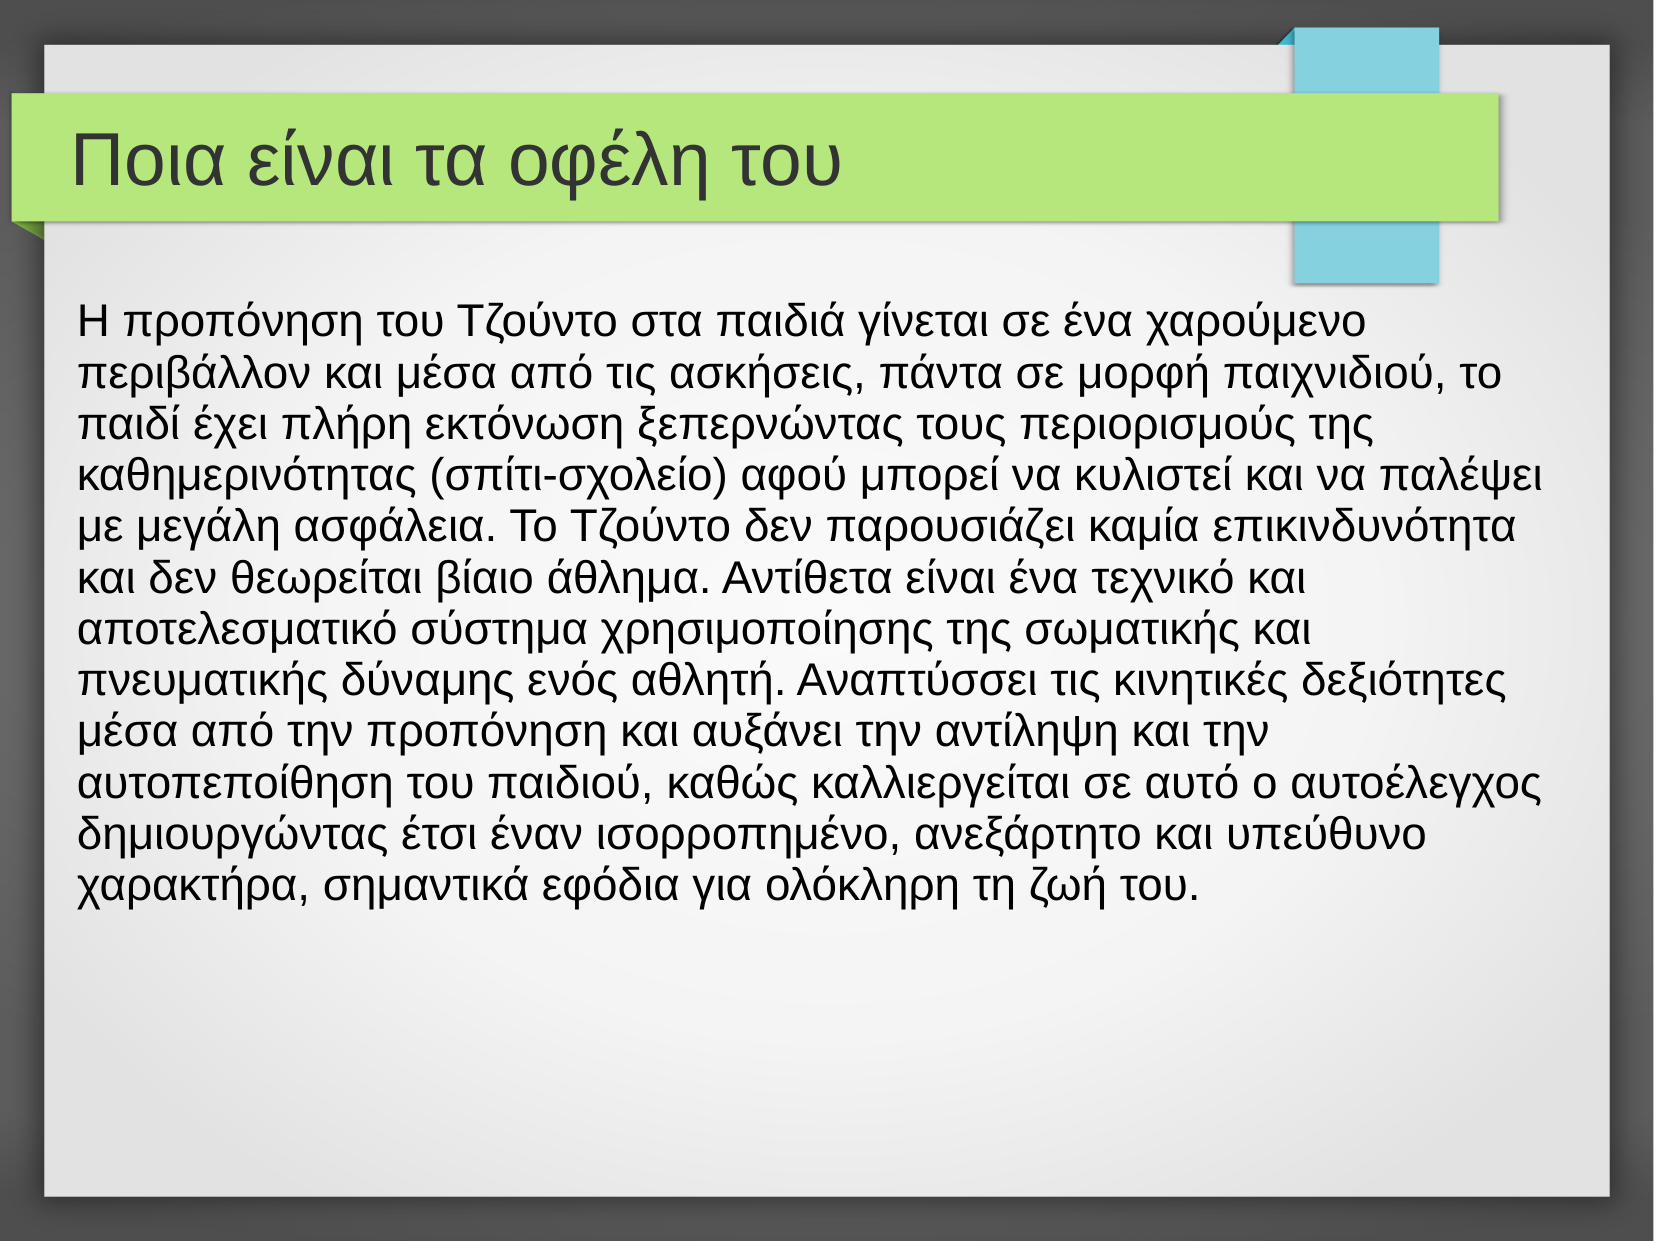

# Ποια είναι τα οφέλη του
Η προπόνηση του Τζούντο στα παιδιά γίνεται σε ένα χαρούμενο περιβάλλον και μέσα από τις ασκήσεις, πάντα σε μορφή παιχνιδιού, το παιδί έχει πλήρη εκτόνωση ξεπερνώντας τους περιορισμούς της καθημερινότητας (σπίτι-σχολείο) αφού μπορεί να κυλιστεί και να παλέψει με μεγάλη ασφάλεια. Το Τζούντο δεν παρουσιάζει καμία επικινδυνότητα και δεν θεωρείται βίαιο άθλημα. Αντίθετα είναι ένα τεχνικό και αποτελεσματικό σύστημα χρησιμοποίησης της σωματικής και πνευματικής δύναμης ενός αθλητή. Αναπτύσσει τις κινητικές δεξιότητες μέσα από την προπόνηση και αυξάνει την αντίληψη και την αυτοπεποίθηση του παιδιού, καθώς καλλιεργείται σε αυτό ο αυτοέλεγχος δημιουργώντας έτσι έναν ισορροπημένο, ανεξάρτητο και υπεύθυνο χαρακτήρα, σημαντικά εφόδια για ολόκληρη τη ζωή του.